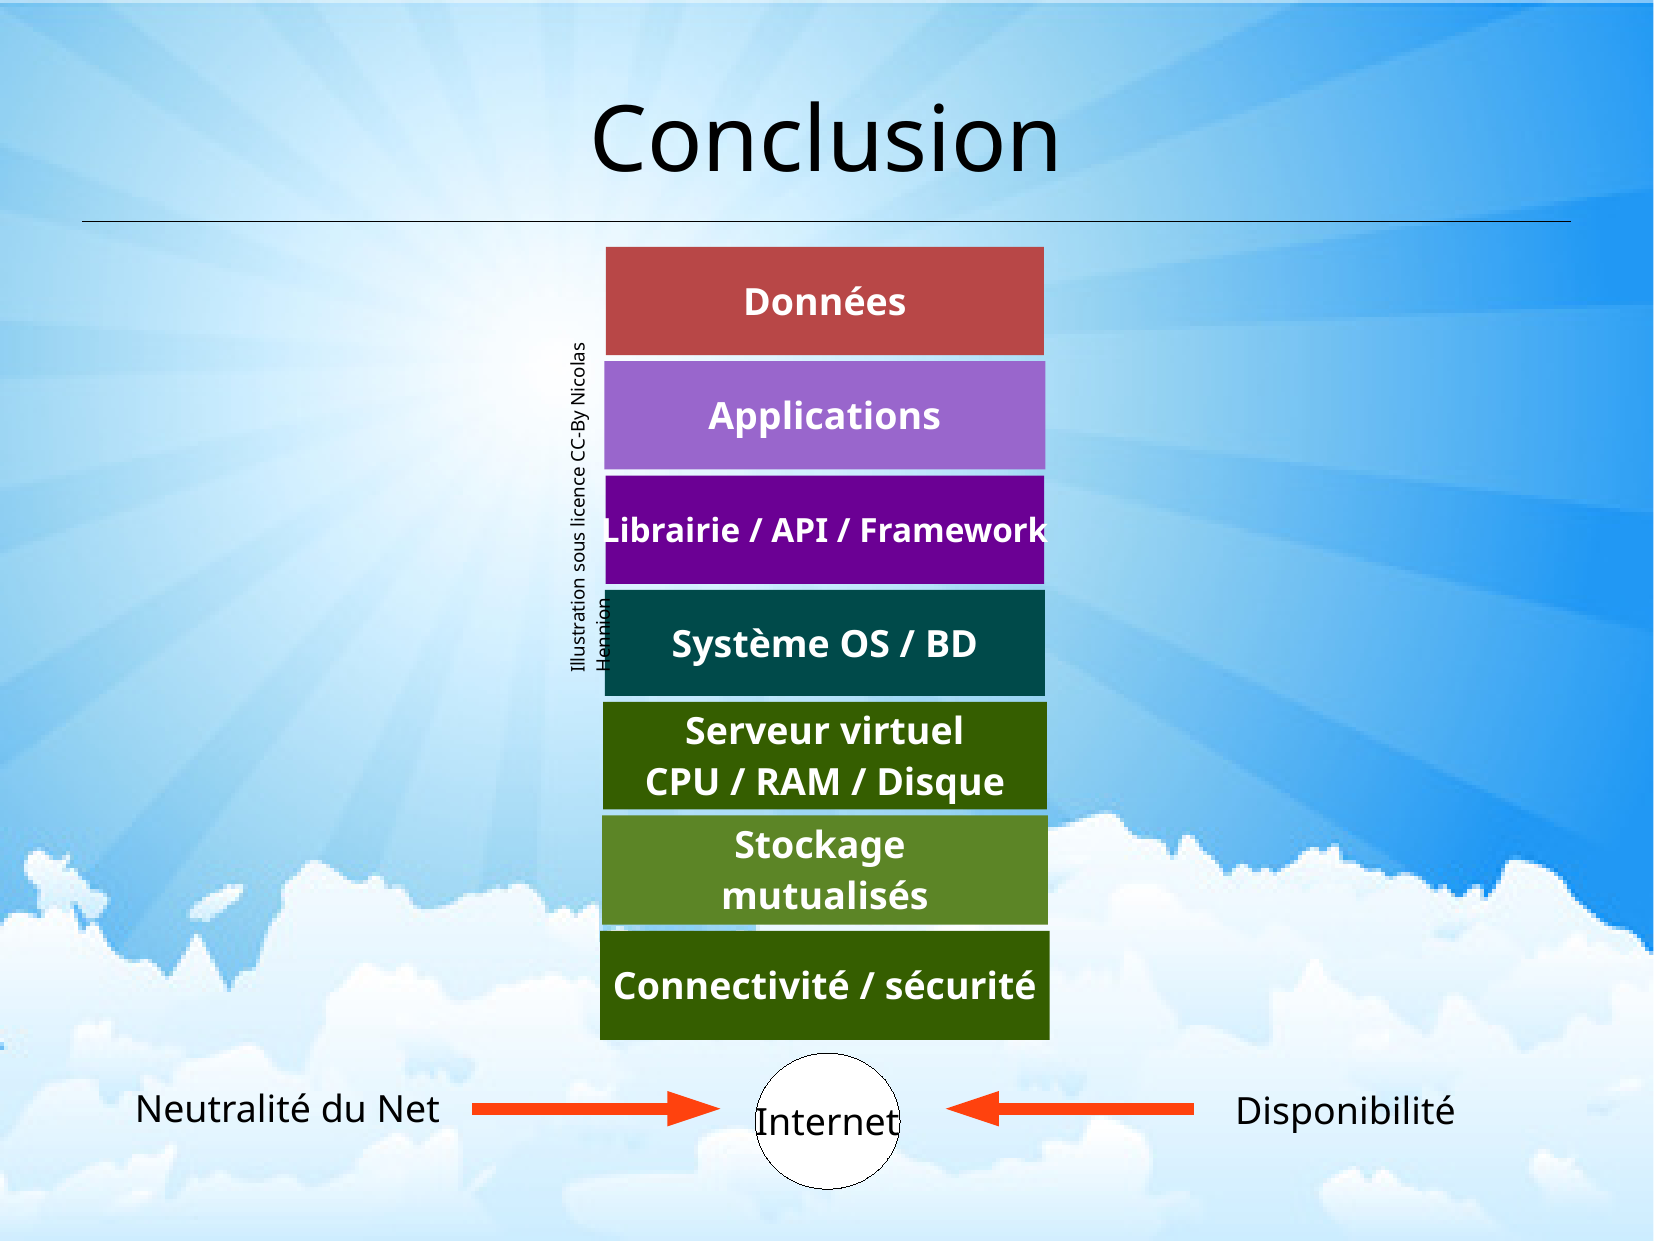

# Conclusion
Données
Applications
Illustration sous licence CC-By Nicolas Hennion
Librairie / API / Framework
Système OS / BD
Serveur virtuel
CPU / RAM / Disque
Stockage
mutualisés
Connectivité / sécurité
Internet
Neutralité du Net
Disponibilité